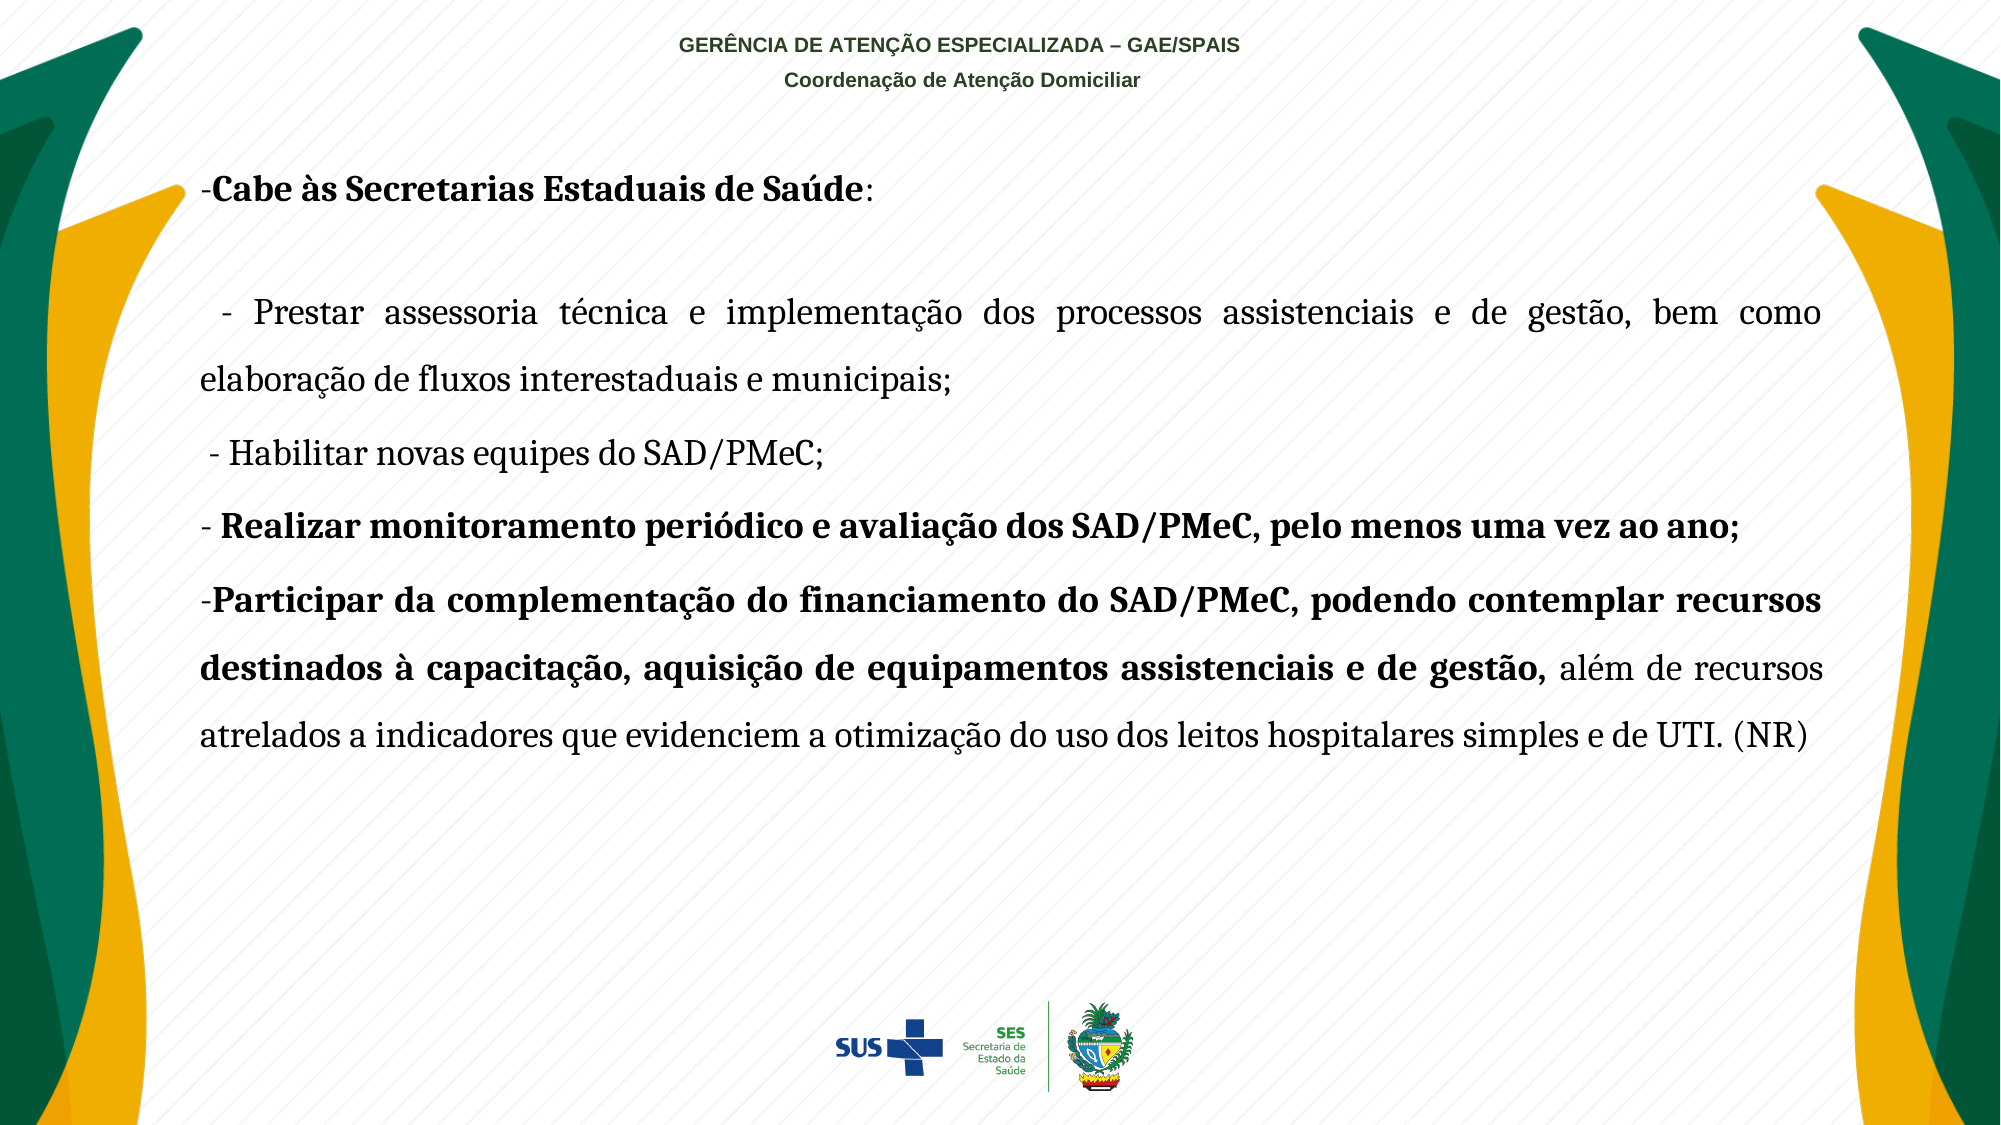

GERÊNCIA DE ATENÇÃO ESPECIALIZADA – GAE/SPAIS
 Coordenação de Atenção Domiciliar
-Cabe às Secretarias Estaduais de Saúde:
 - Prestar assessoria técnica e implementação dos processos assistenciais e de gestão, bem como elaboração de fluxos interestaduais e municipais;
 - Habilitar novas equipes do SAD/PMeC;
- Realizar monitoramento periódico e avaliação dos SAD/PMeC, pelo menos uma vez ao ano;
-Participar da complementação do financiamento do SAD/PMeC, podendo contemplar recursos destinados à capacitação, aquisição de equipamentos assistenciais e de gestão, além de recursos atrelados a indicadores que evidenciem a otimização do uso dos leitos hospitalares simples e de UTI. (NR)